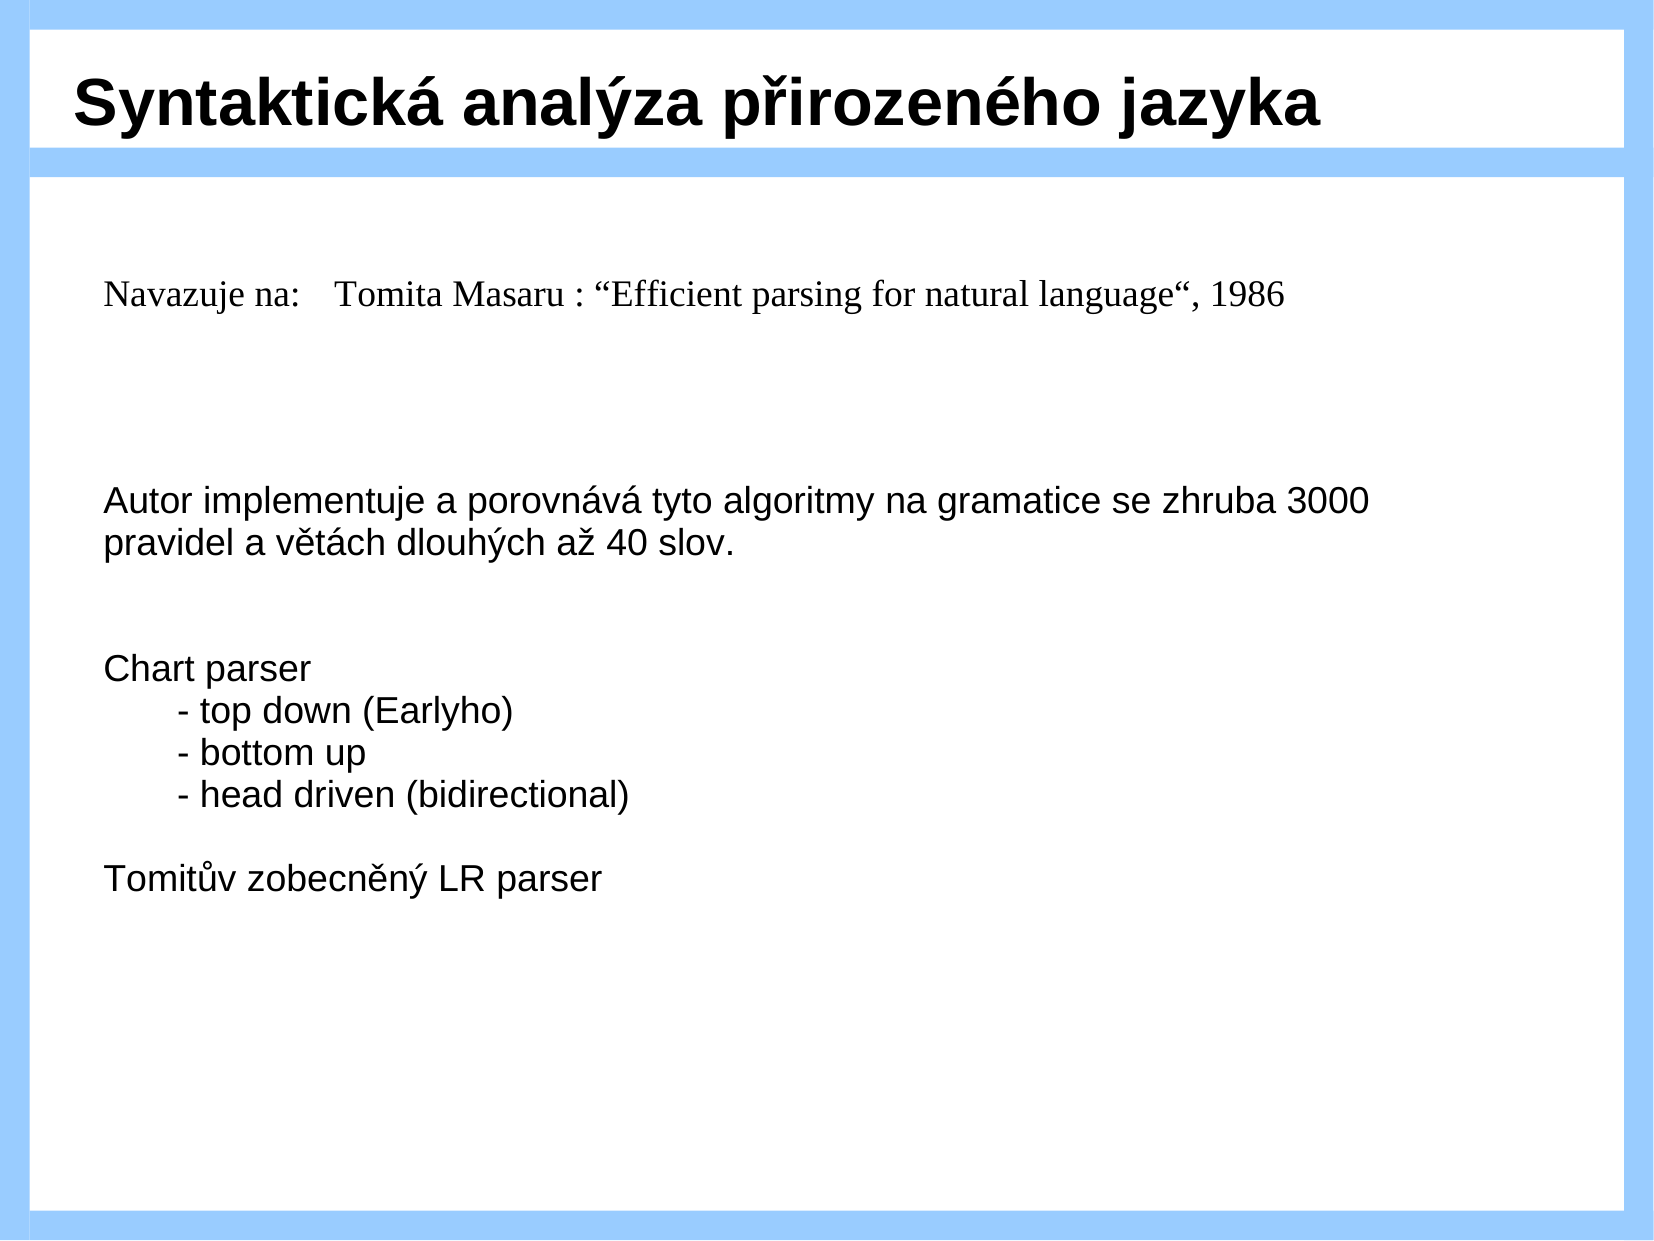

Syntaktická analýza přirozeného jazyka
Navazuje na:	 Tomita Masaru : “Efficient parsing for natural language“, 1986
Autor implementuje a porovnává tyto algoritmy na gramatice se zhruba 3000 pravidel a větách dlouhých až 40 slov.
Chart parser
	- top down (Earlyho)
	- bottom up
	- head driven (bidirectional)
Tomitův zobecněný LR parser